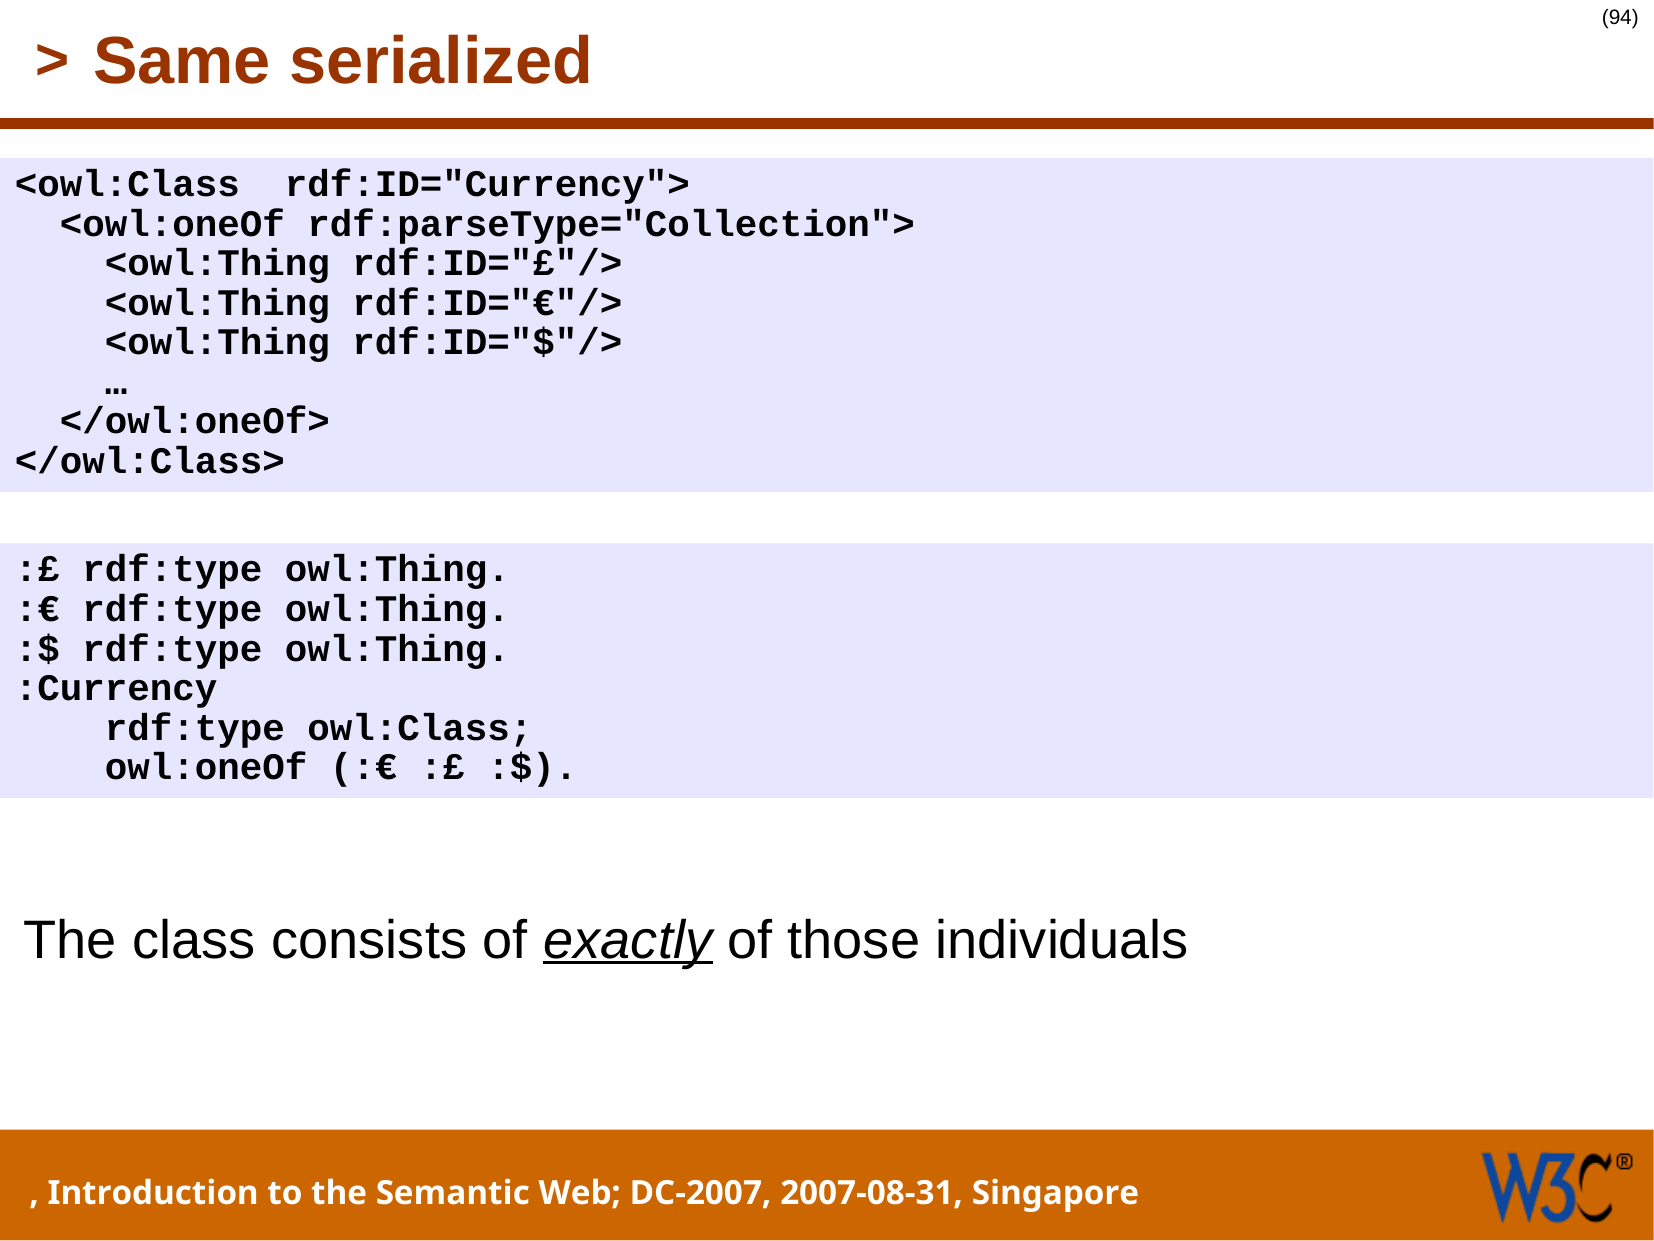

# Same serialized
<owl:Class rdf:ID="Currency">
 <owl:oneOf rdf:parseType="Collection">
 <owl:Thing rdf:ID="£"/>
 <owl:Thing rdf:ID="€"/>
 <owl:Thing rdf:ID="$"/>
 …
 </owl:oneOf>
</owl:Class>
:£ rdf:type owl:Thing.
:€ rdf:type owl:Thing.
:$ rdf:type owl:Thing.
:Currency
 rdf:type owl:Class;
 owl:oneOf (:€ :£ :$).
The class consists of exactly of those individuals